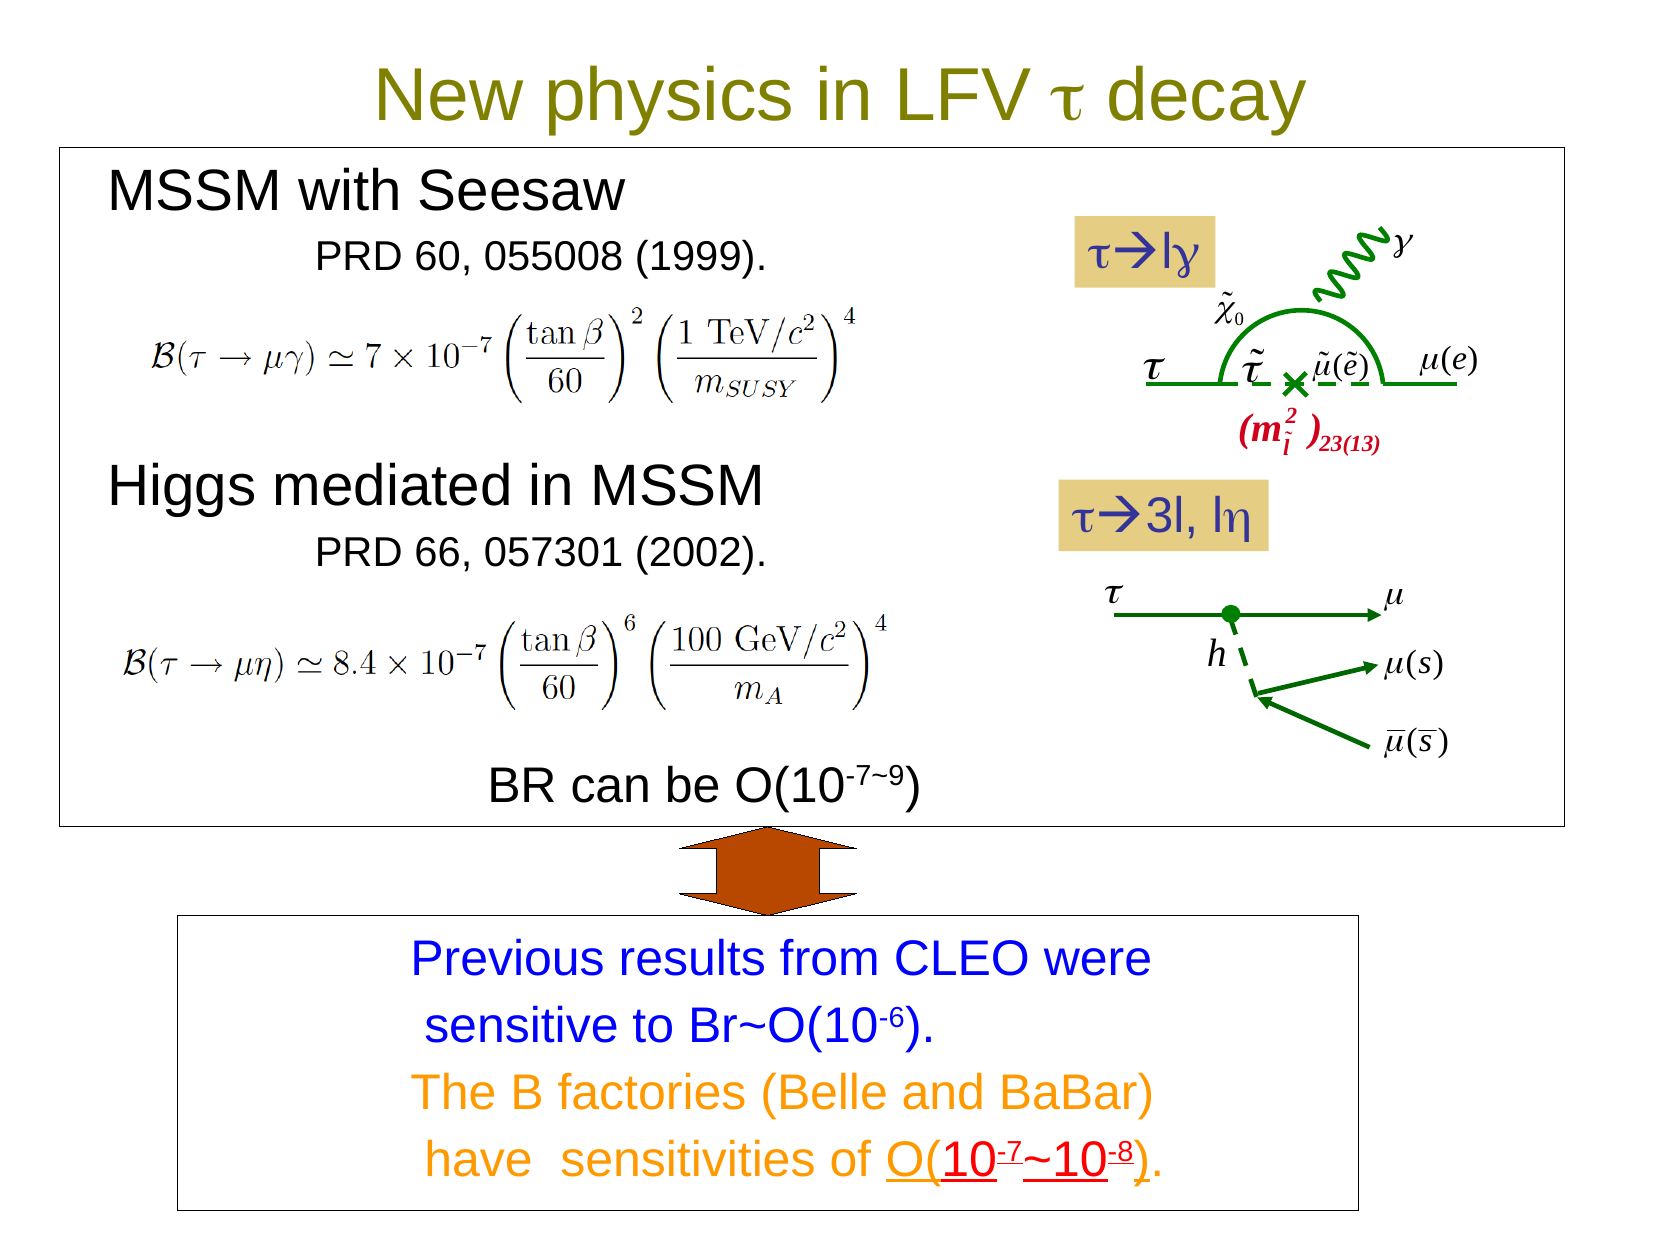

# New physics in LFV t decay
MSSM with Seesaw
PRD 60, 055008 (1999).
Higgs mediated in MSSM
PRD 66, 057301 (2002).
l
3l, l
BR can be O(10-7~9)
Previous results from CLEO were
 sensitive to Br~O(10-6).
The B factories (Belle and BaBar)
 have sensitivities of O(10-7~10-8).